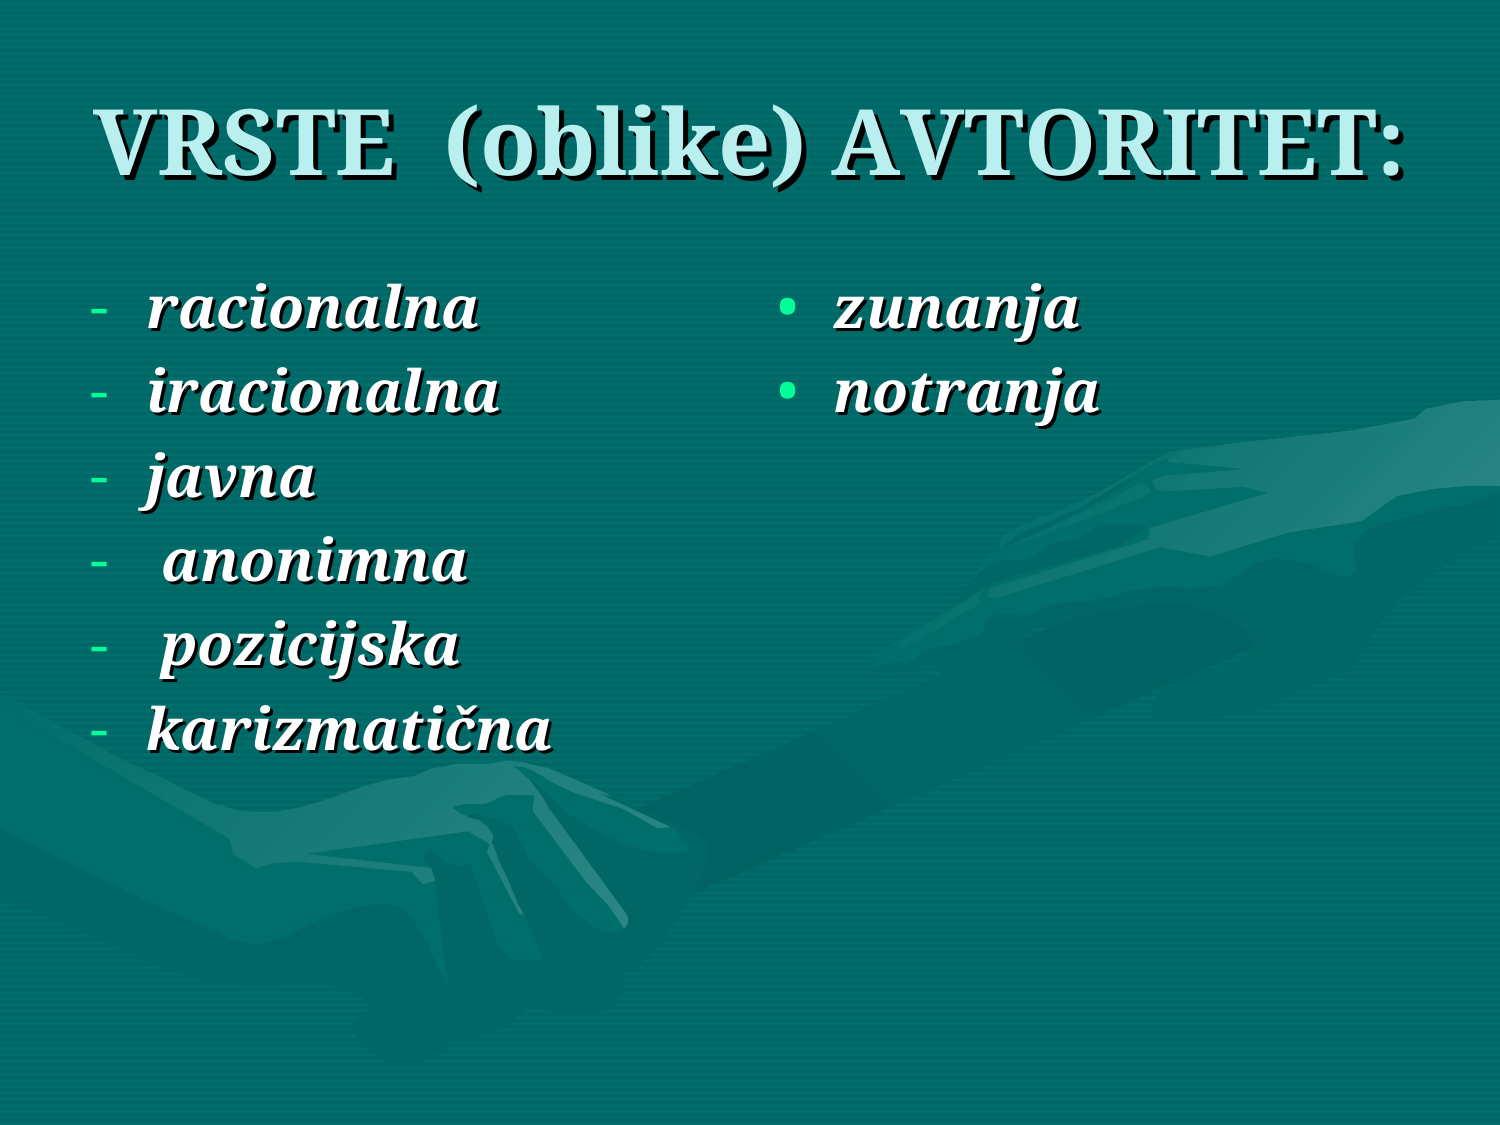

# VRSTE (oblike) AVTORITET:
racionalna
iracionalna
javna
 anonimna
 pozicijska
karizmatična
zunanja
notranja